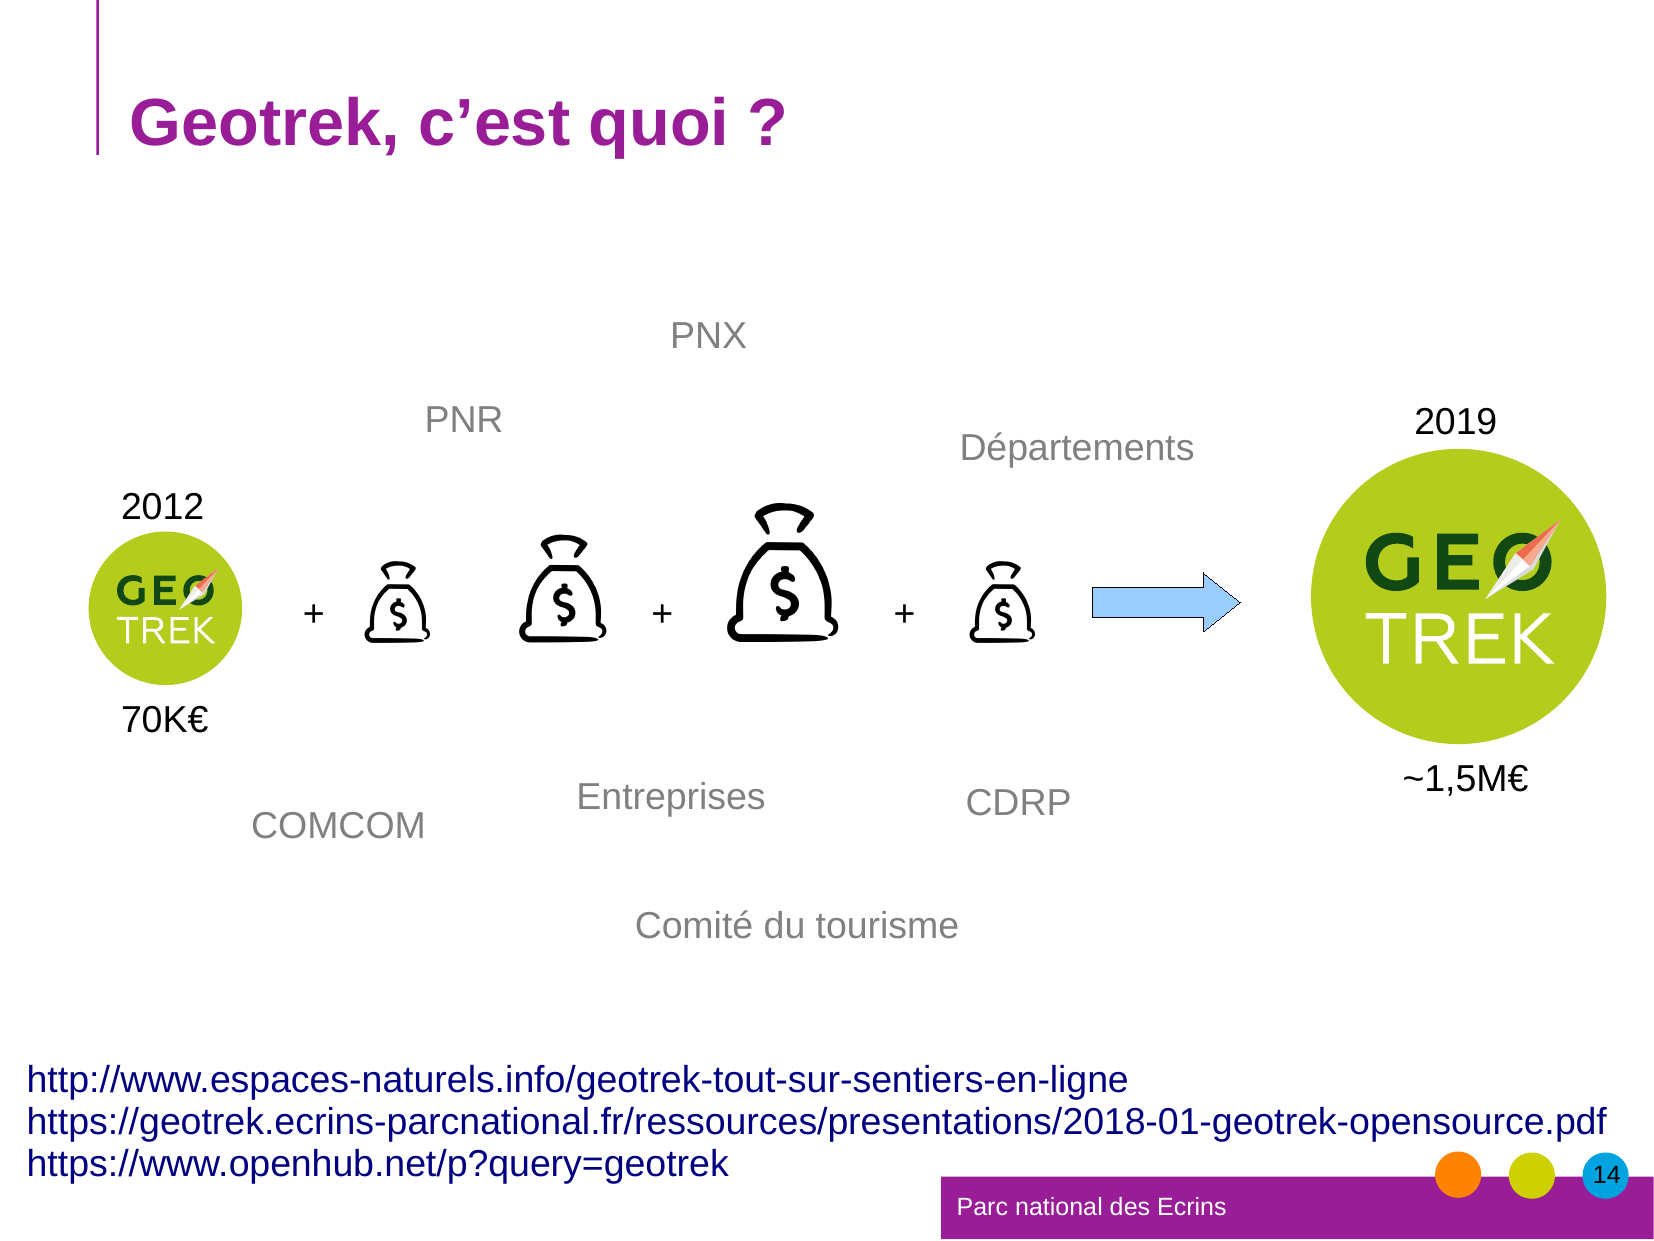

# Geotrek, c’est quoi ?
PNX
PNR
2019
Départements
2012
+
+
+
70K€
~1,5M€
Entreprises
CDRP
COMCOM
Comité du tourisme
http://www.espaces-naturels.info/geotrek-tout-sur-sentiers-en-ligne
https://geotrek.ecrins-parcnational.fr/ressources/presentations/2018-01-geotrek-opensource.pdf
https://www.openhub.net/p?query=geotrek